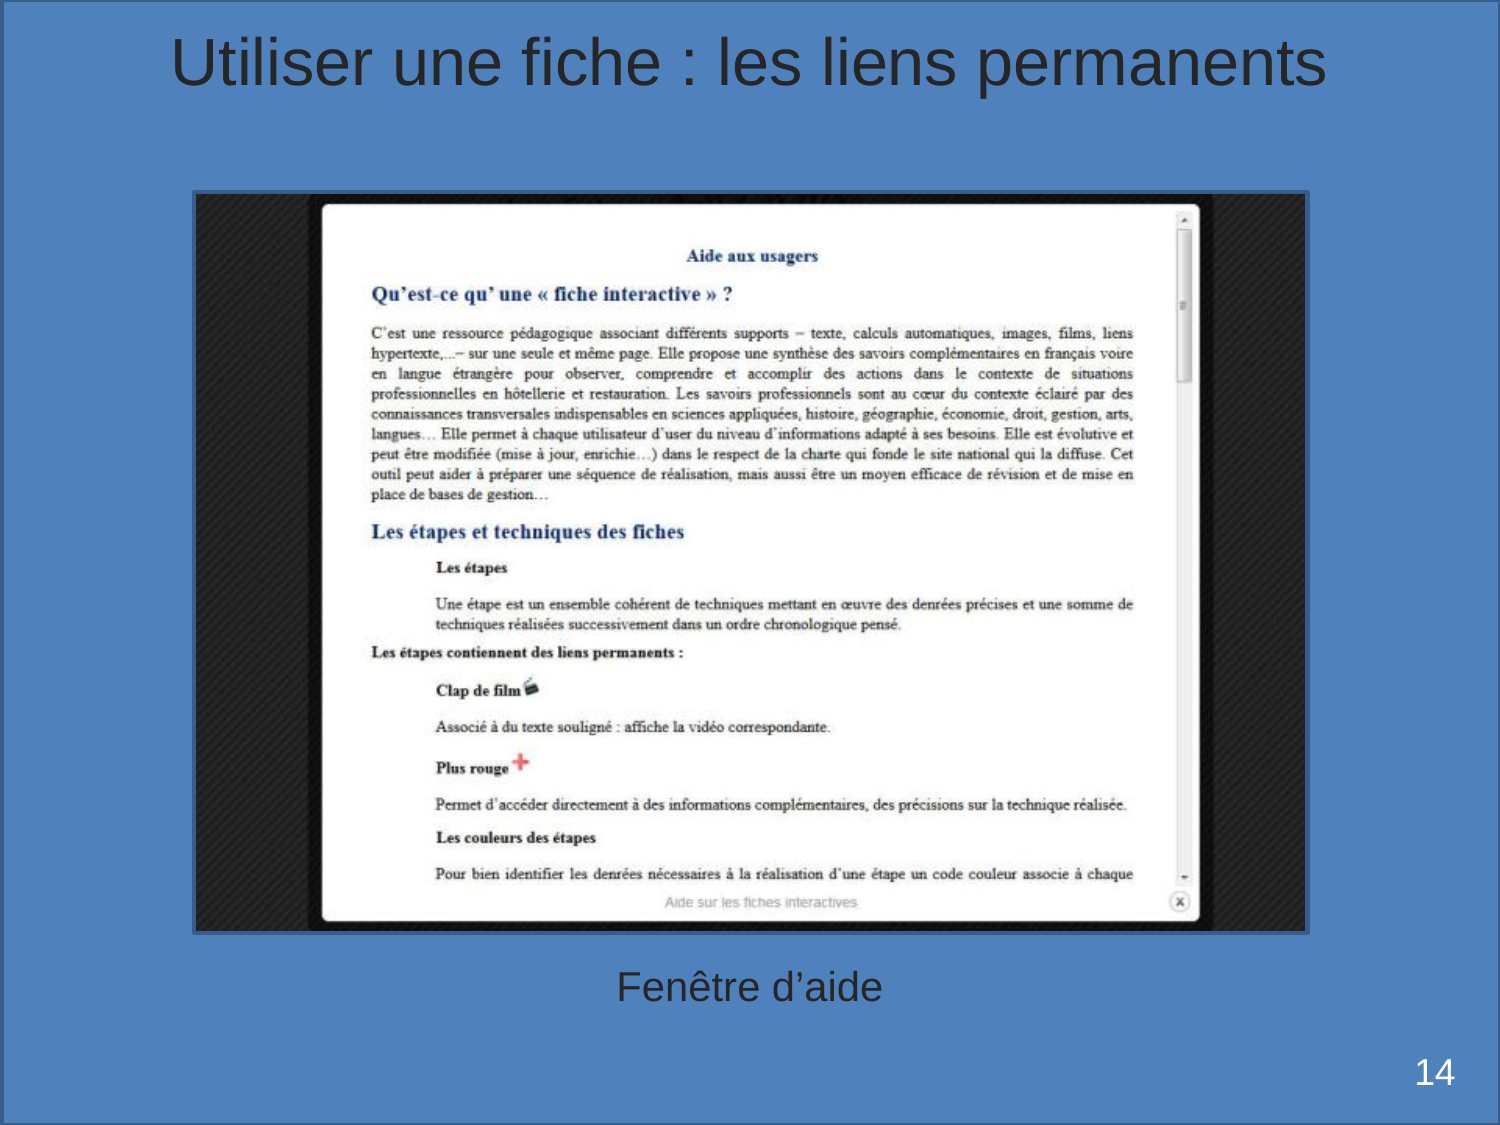

Utiliser une fiche : les liens permanents
# Fenêtre d’aide